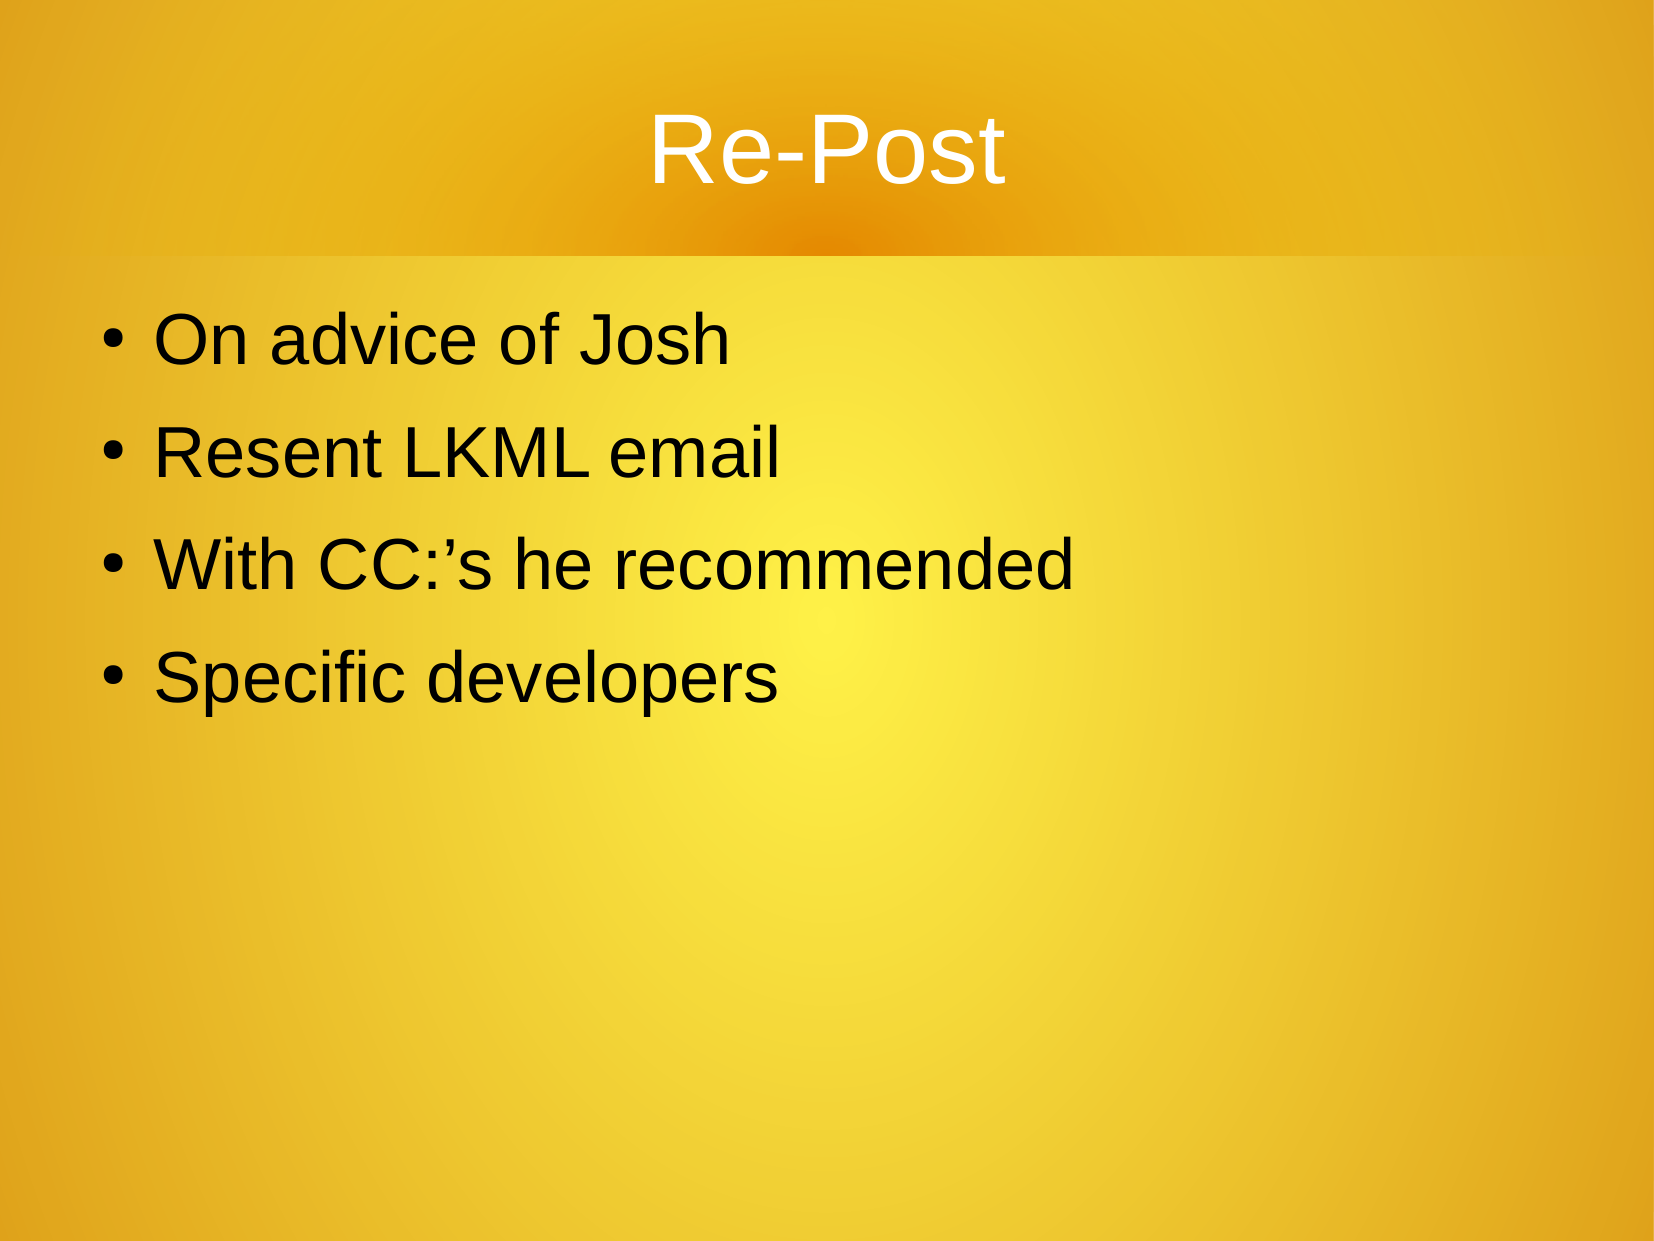

# Re-Post
On advice of Josh
Resent LKML email
With CC:’s he recommended
Specific developers